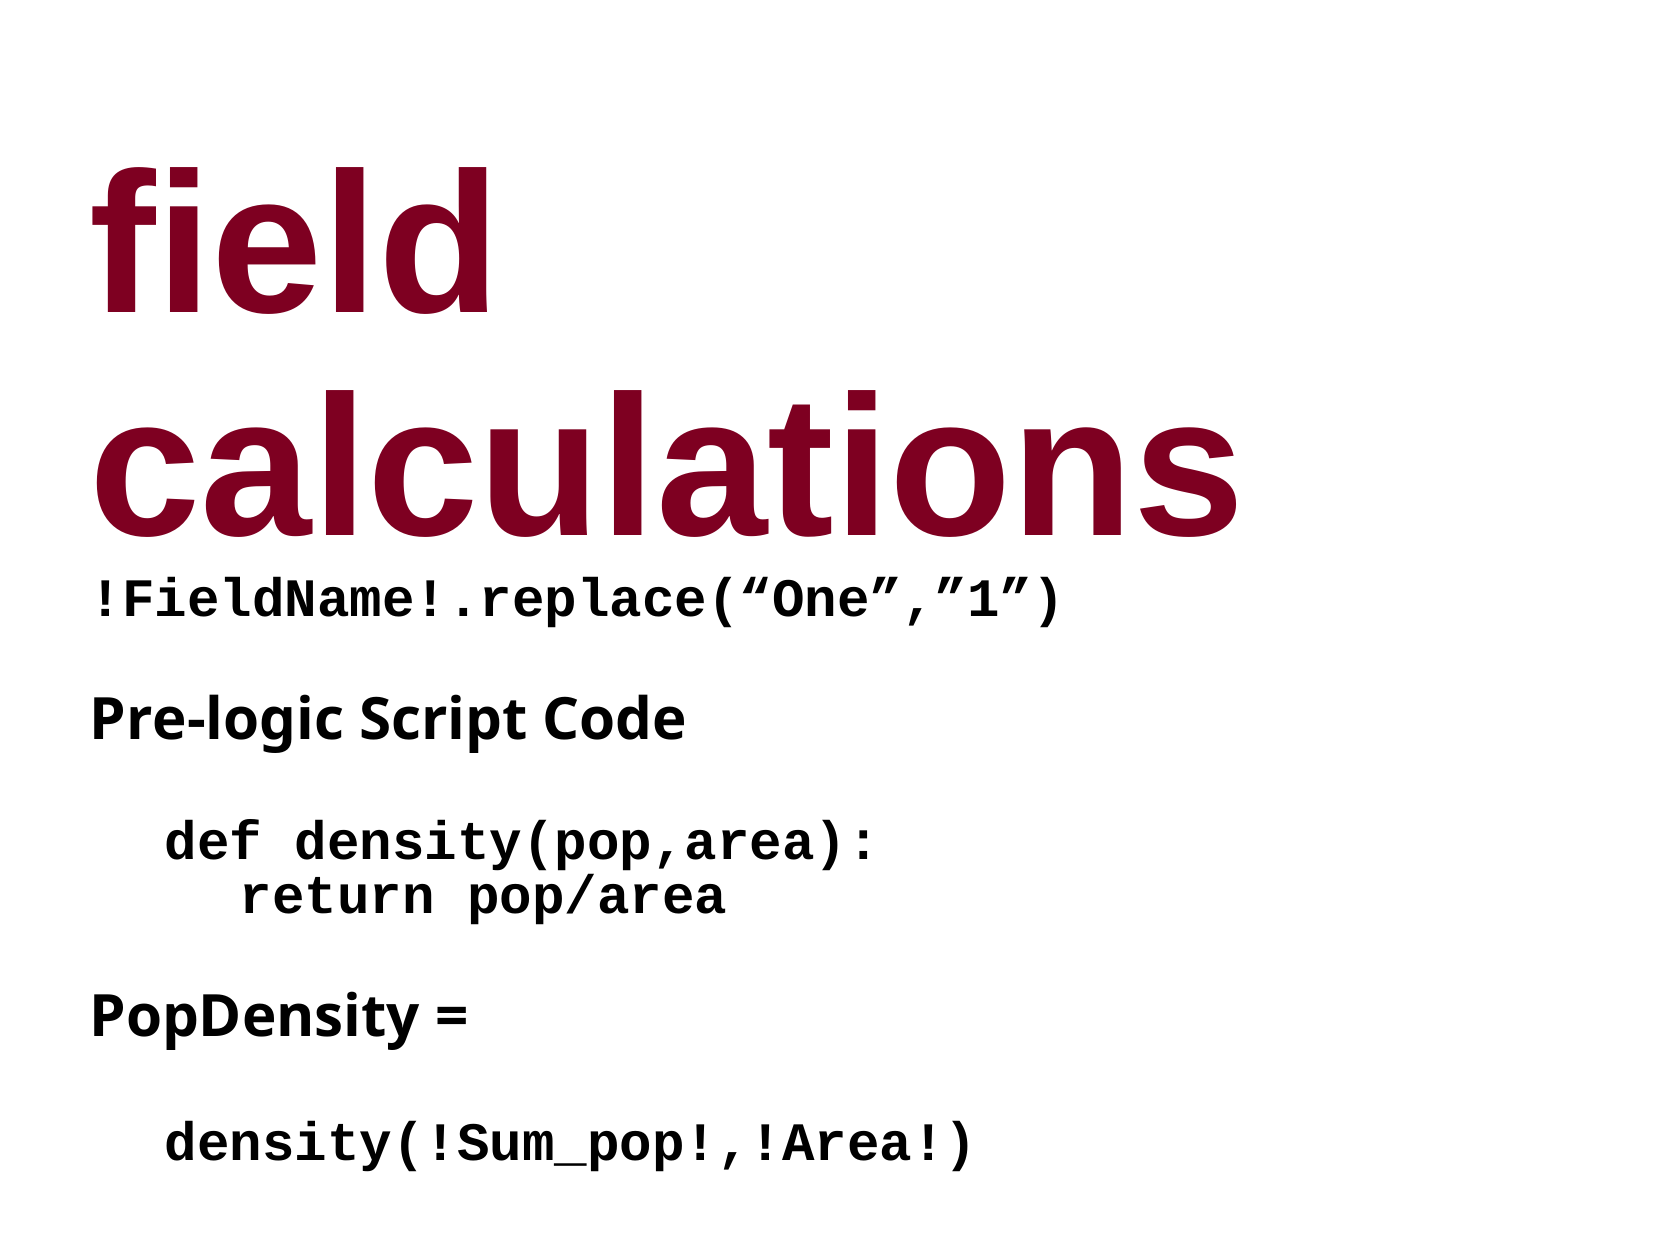

field calculations
!FieldName!.replace(“One”,”1”)
Pre-logic Script Code
	def density(pop,area):
		return pop/area
PopDensity =
	density(!Sum_pop!,!Area!)